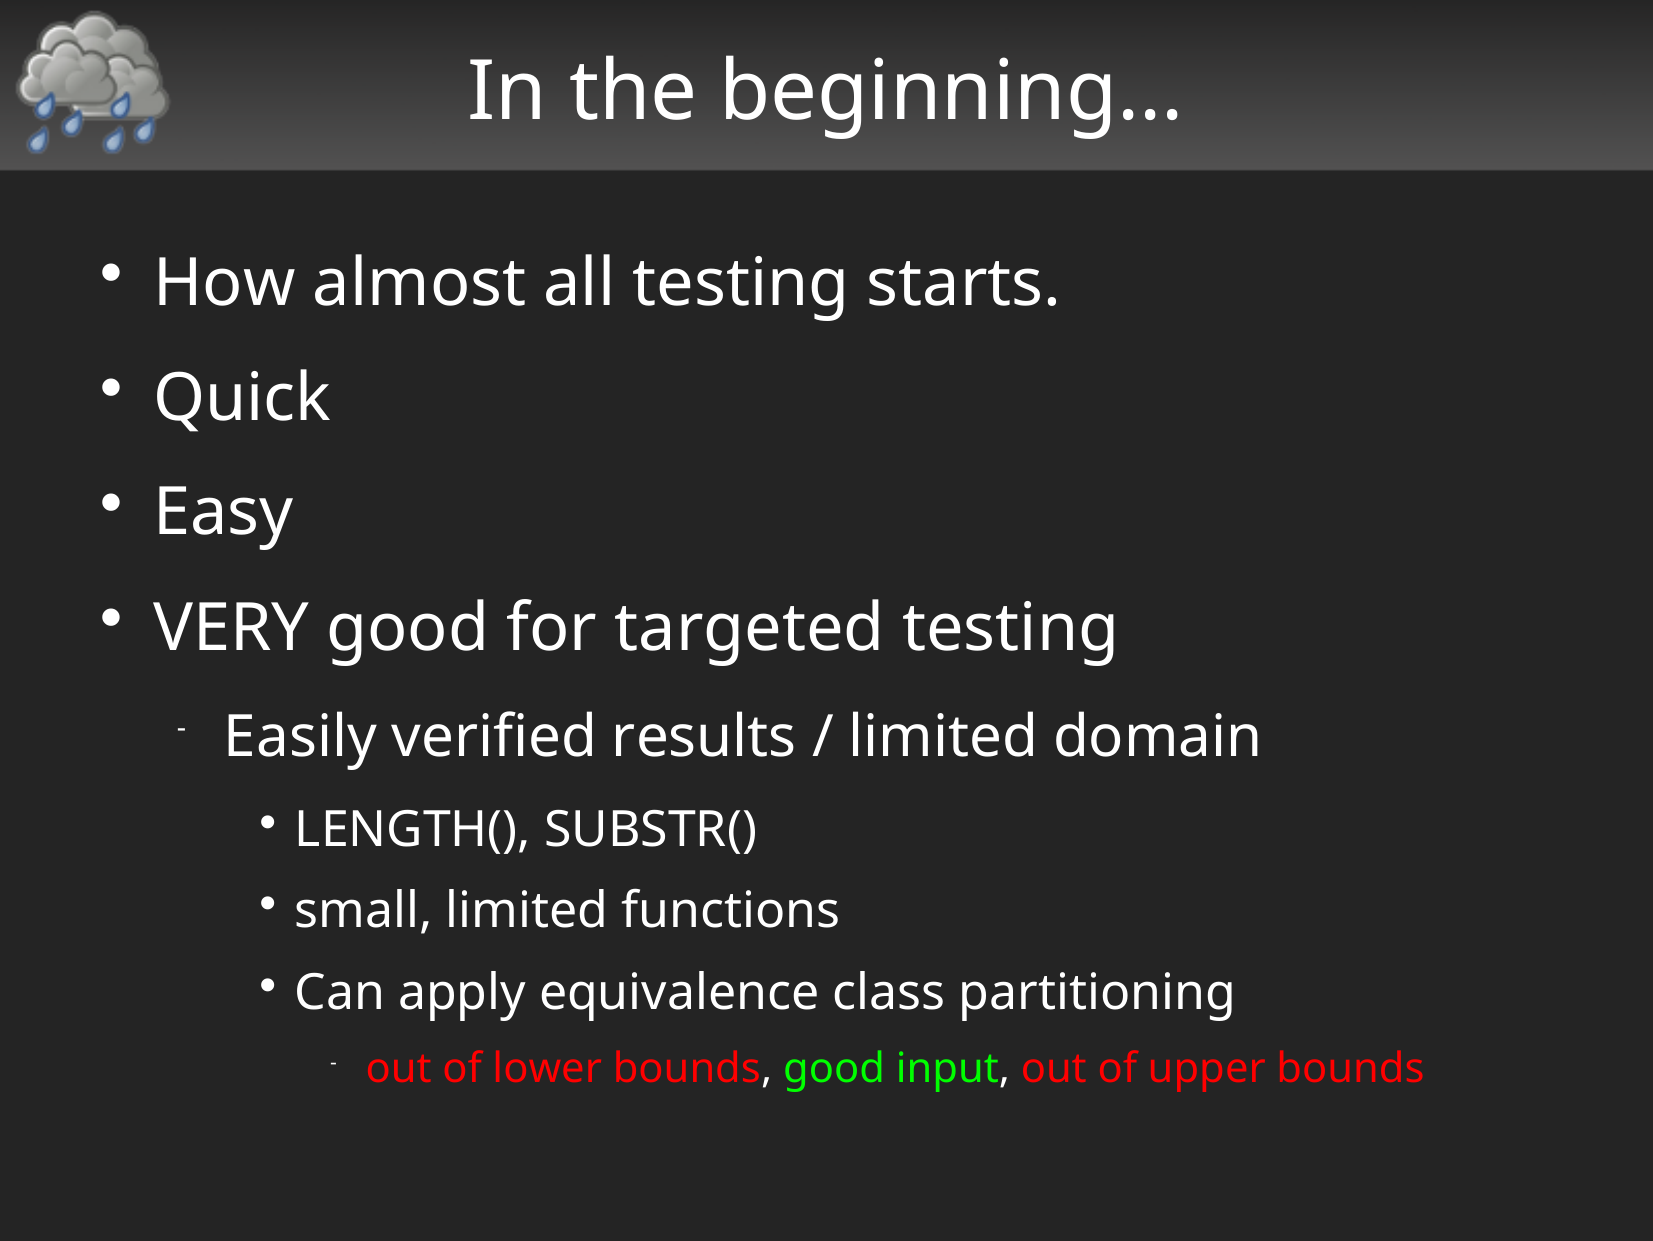

# In the beginning...
How almost all testing starts.
Quick
Easy
VERY good for targeted testing
Easily verified results / limited domain
LENGTH(), SUBSTR()
small, limited functions
Can apply equivalence class partitioning
out of lower bounds, good input, out of upper bounds